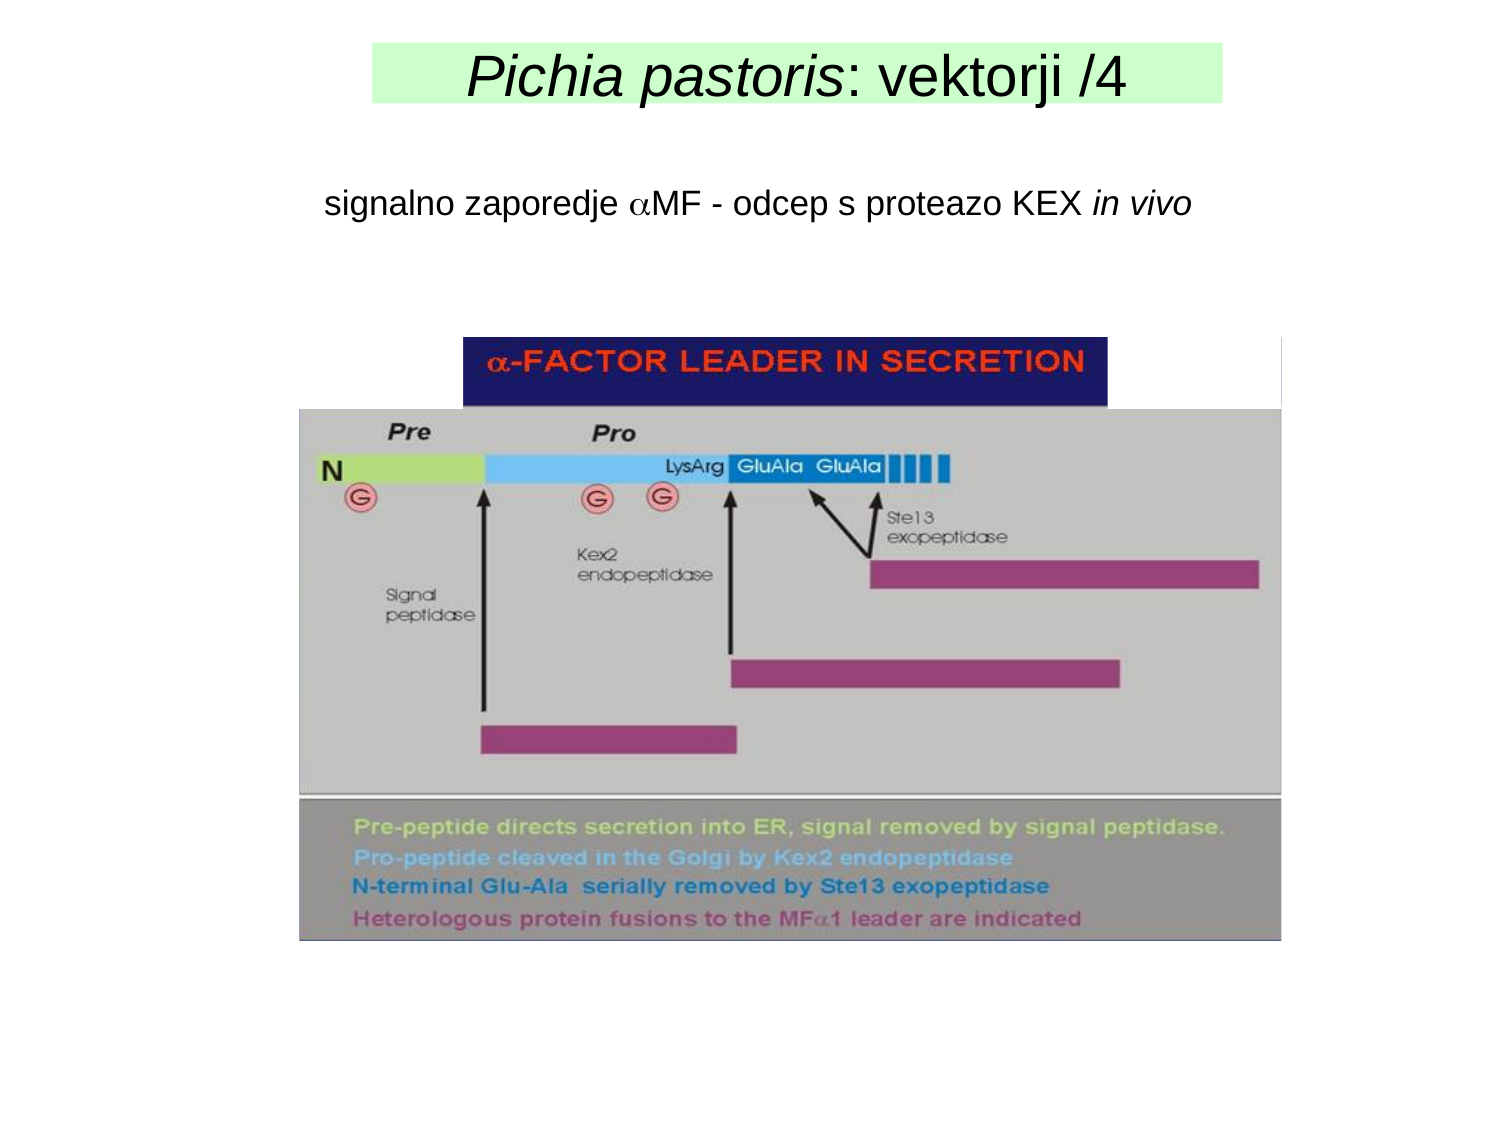

Pichia pastoris: vektorji /4
# signalno zaporedje aMF - odcep s proteazo KEX in vivo